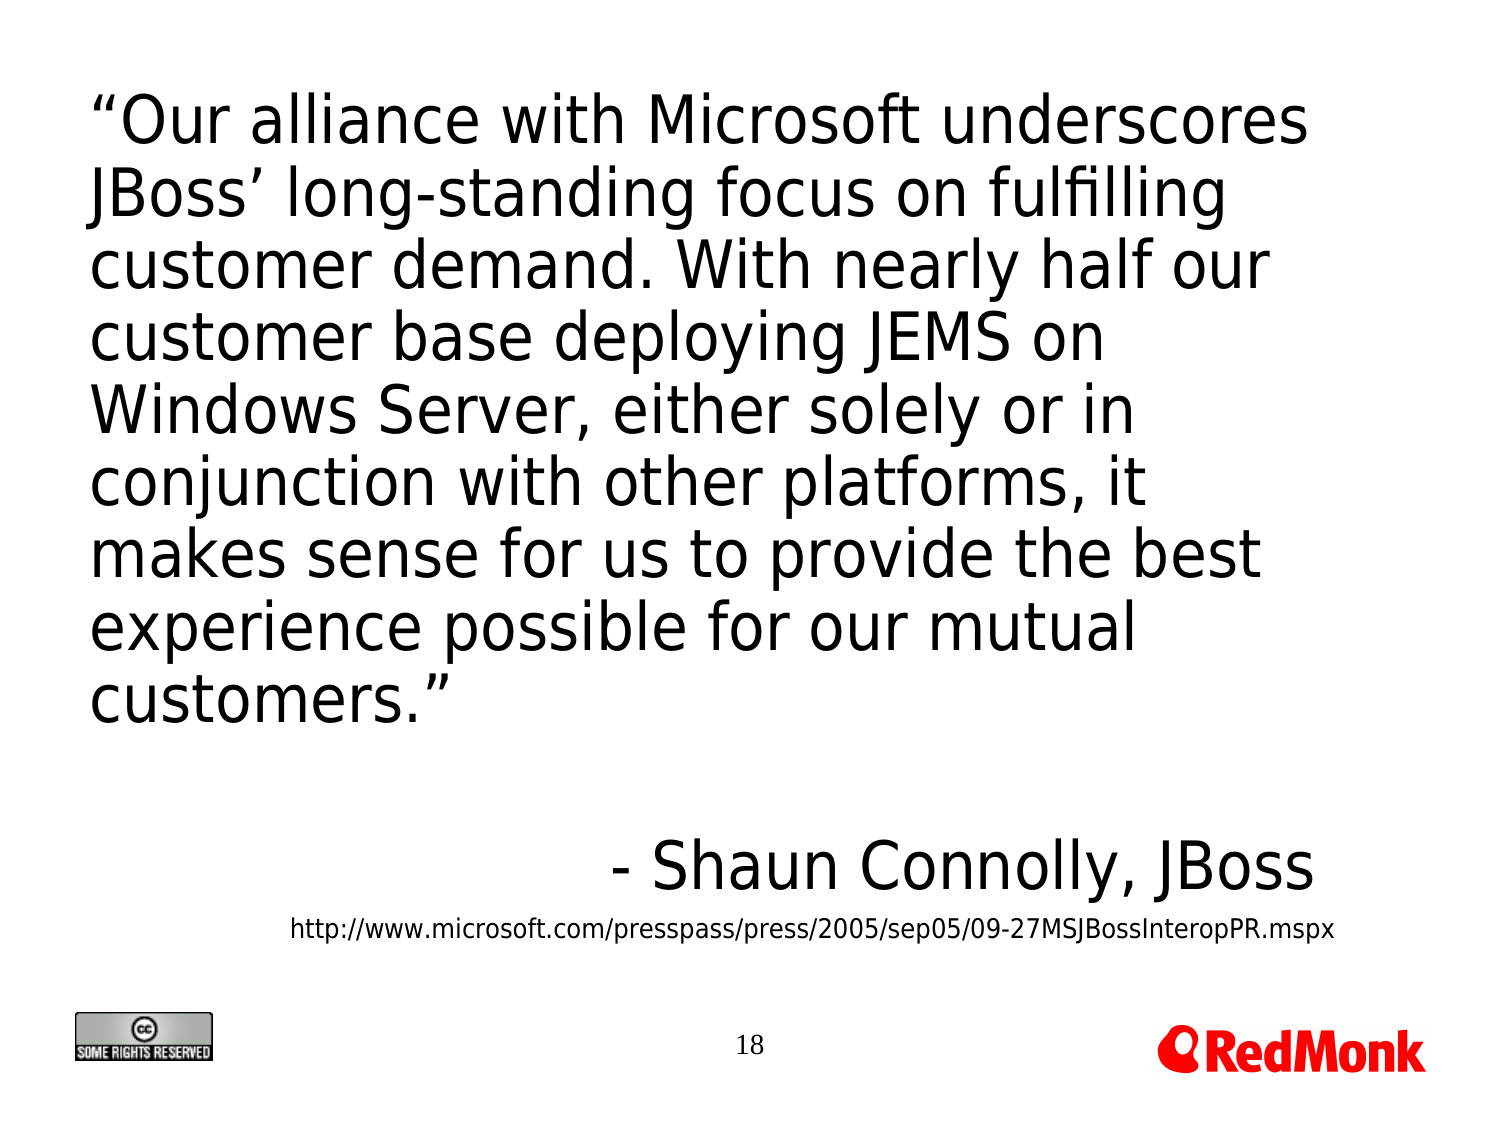

“Our alliance with Microsoft underscores JBoss’ long-standing focus on fulfilling customer demand. With nearly half our customer base deploying JEMS on Windows Server, either solely or in conjunction with other platforms, it makes sense for us to provide the best experience possible for our mutual customers.”
- Shaun Connolly, JBoss
http://www.microsoft.com/presspass/press/2005/sep05/09-27MSJBossInteropPR.mspx